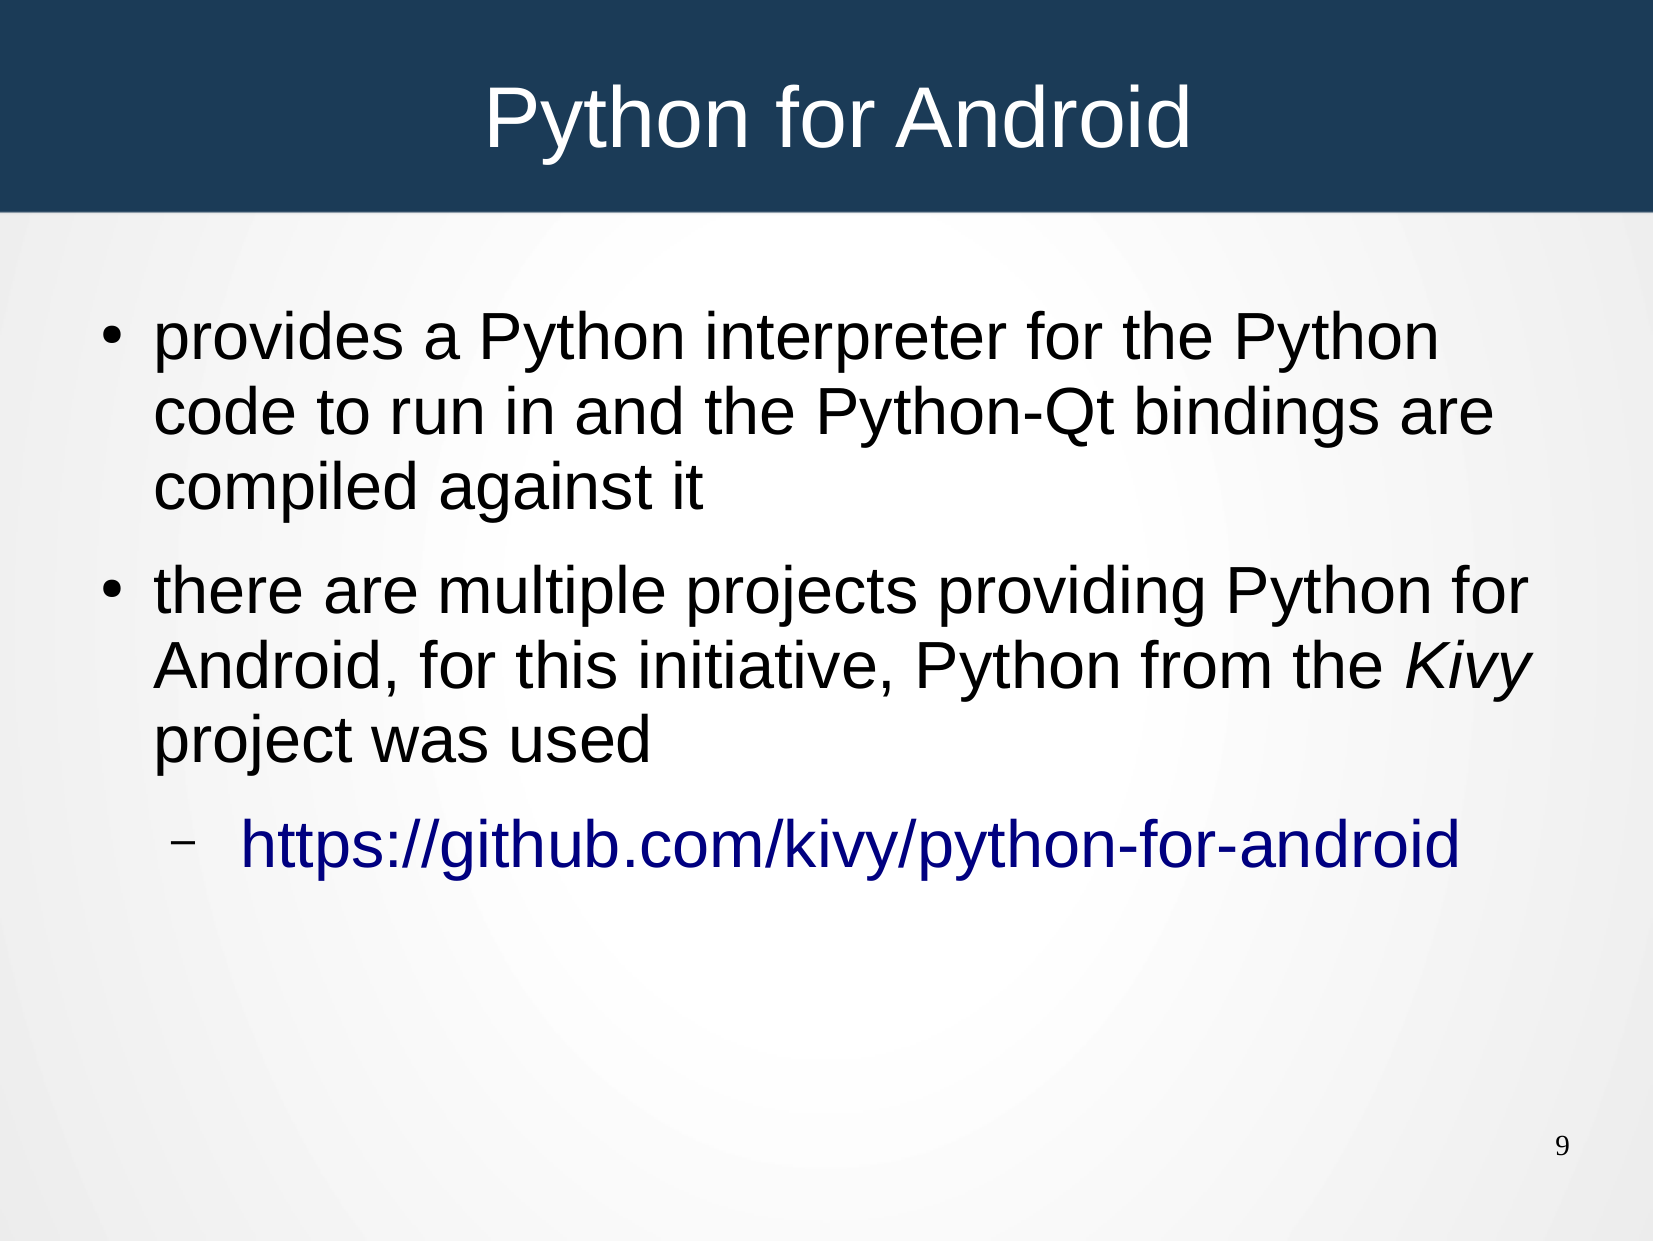

# Python for Android
provides a Python interpreter for the Python code to run in and the Python‑Qt bindings are compiled against it
there are multiple projects providing Python for Android, for this initiative, Python from the Kivy project was used
 https://github.com/kivy/python-for-android
9